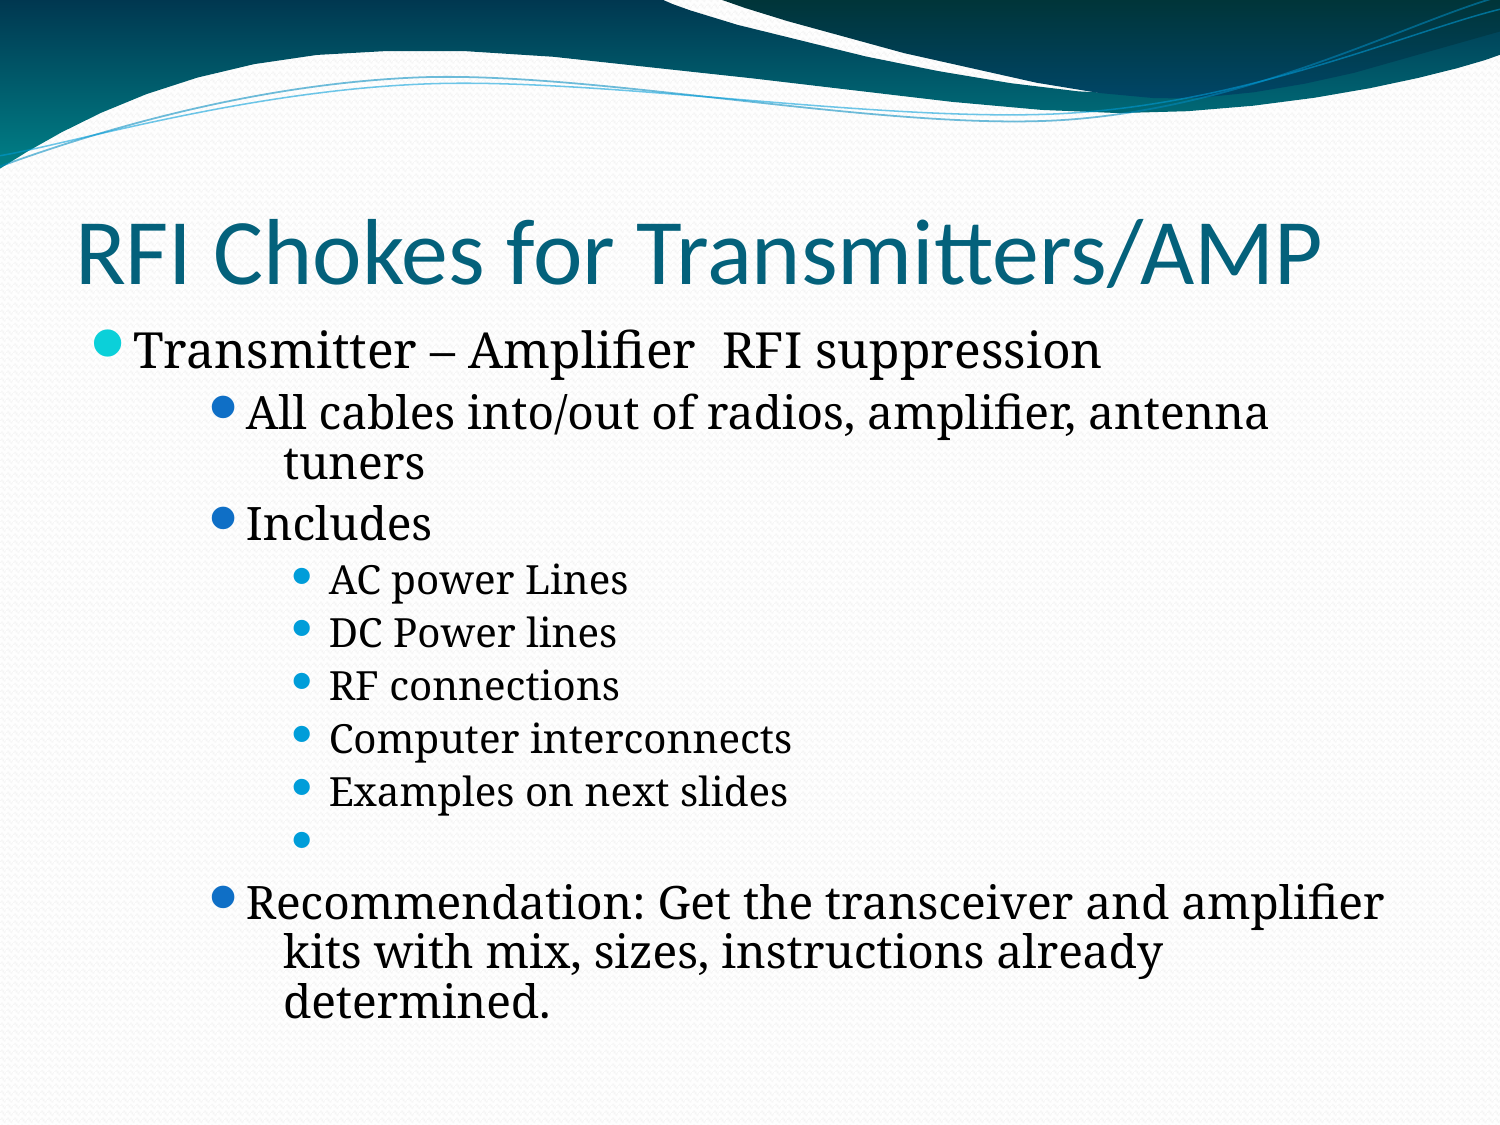

# RFI Chokes for Transmitters/AMP
Transmitter – Amplifier RFI suppression
All cables into/out of radios, amplifier, antenna tuners
Includes
AC power Lines
DC Power lines
RF connections
Computer interconnects
Examples on next slides
Recommendation: Get the transceiver and amplifier kits with mix, sizes, instructions already determined.